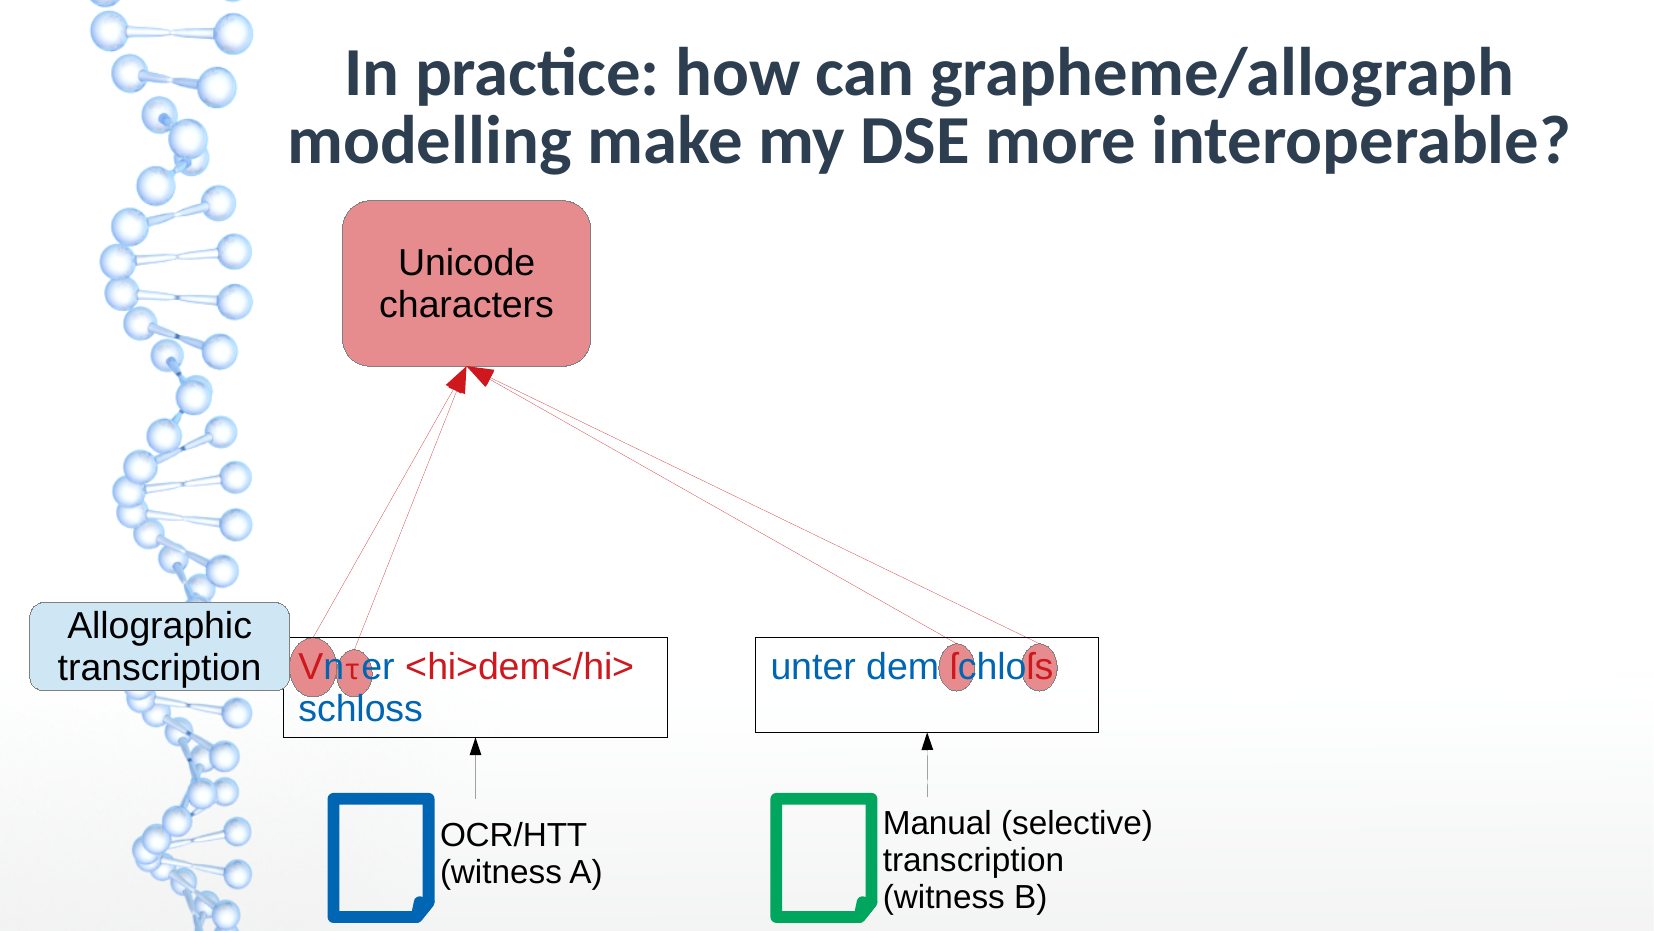

# In practice: how can grapheme/allograph modelling make my DSE more interoperable?
Unicode
characters
Allographic
transcription
Vnτer <hi>dem</hi> schloss
unter dem ſchloſs
Manual (selective)
transcription
(witness B)
OCR/HTT
(witness A)